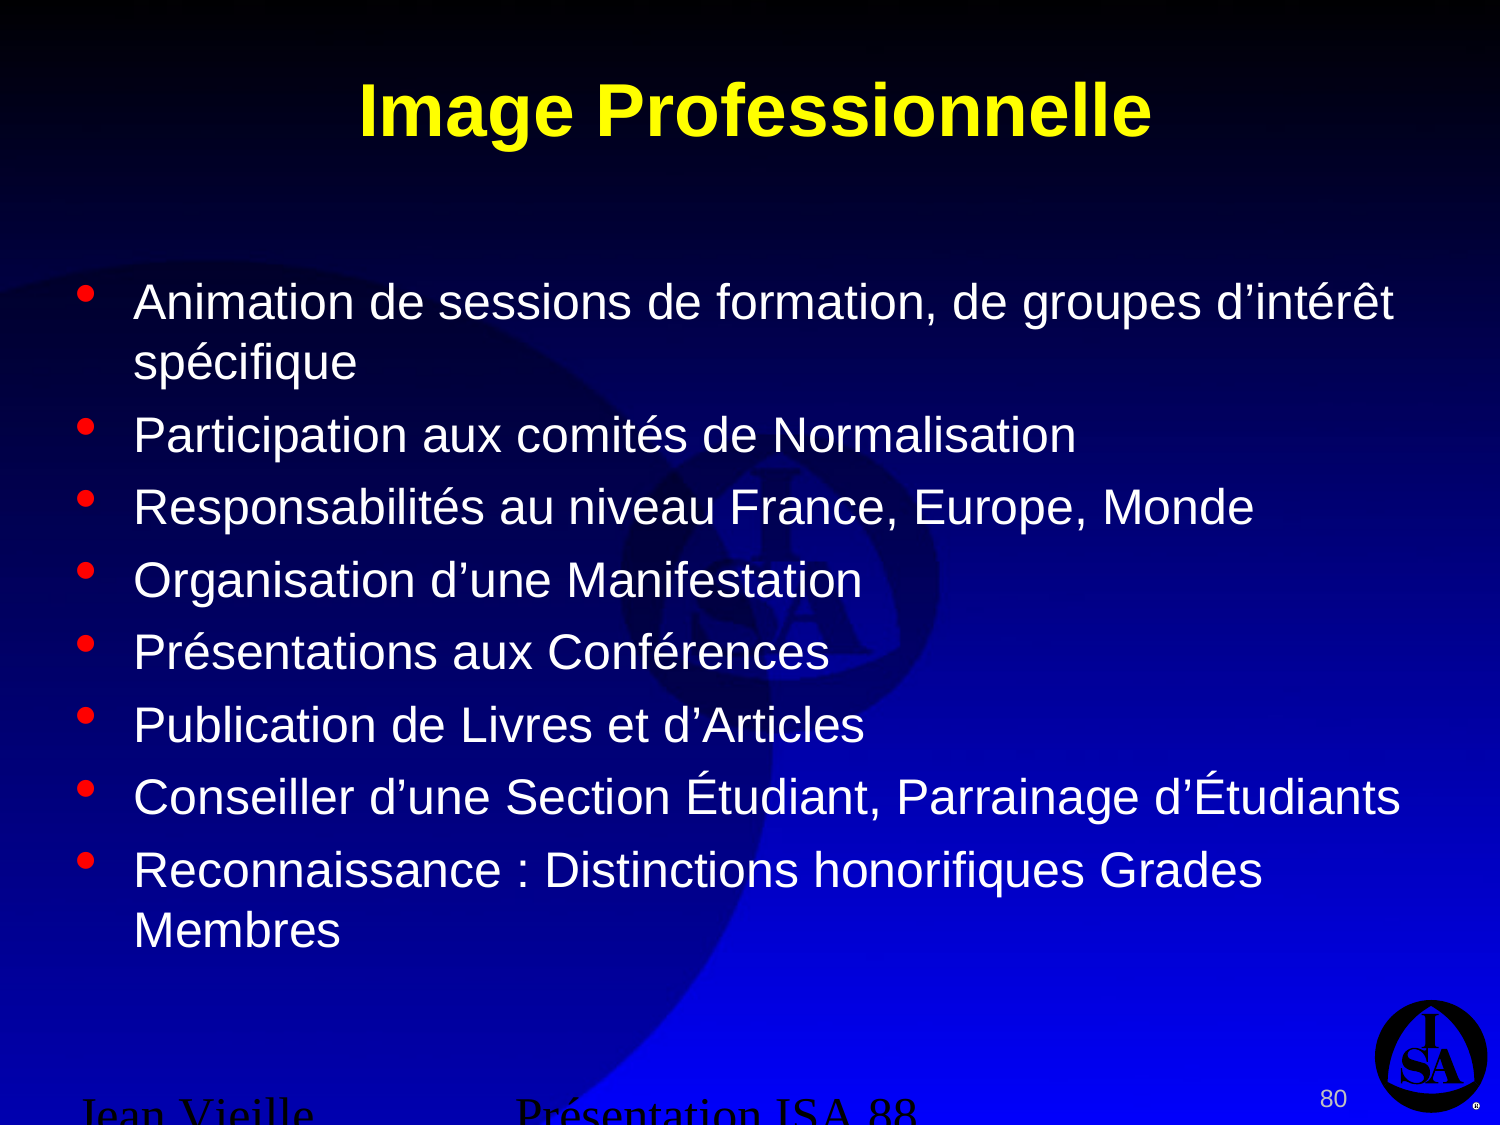

# Image Professionnelle
Animation de sessions de formation, de groupes d’intérêt spécifique
Participation aux comités de Normalisation
Responsabilités au niveau France, Europe, Monde
Organisation d’une Manifestation
Présentations aux Conférences
Publication de Livres et d’Articles
Conseiller d’une Section Étudiant, Parrainage d’Étudiants
Reconnaissance : Distinctions honorifiques Grades Membres